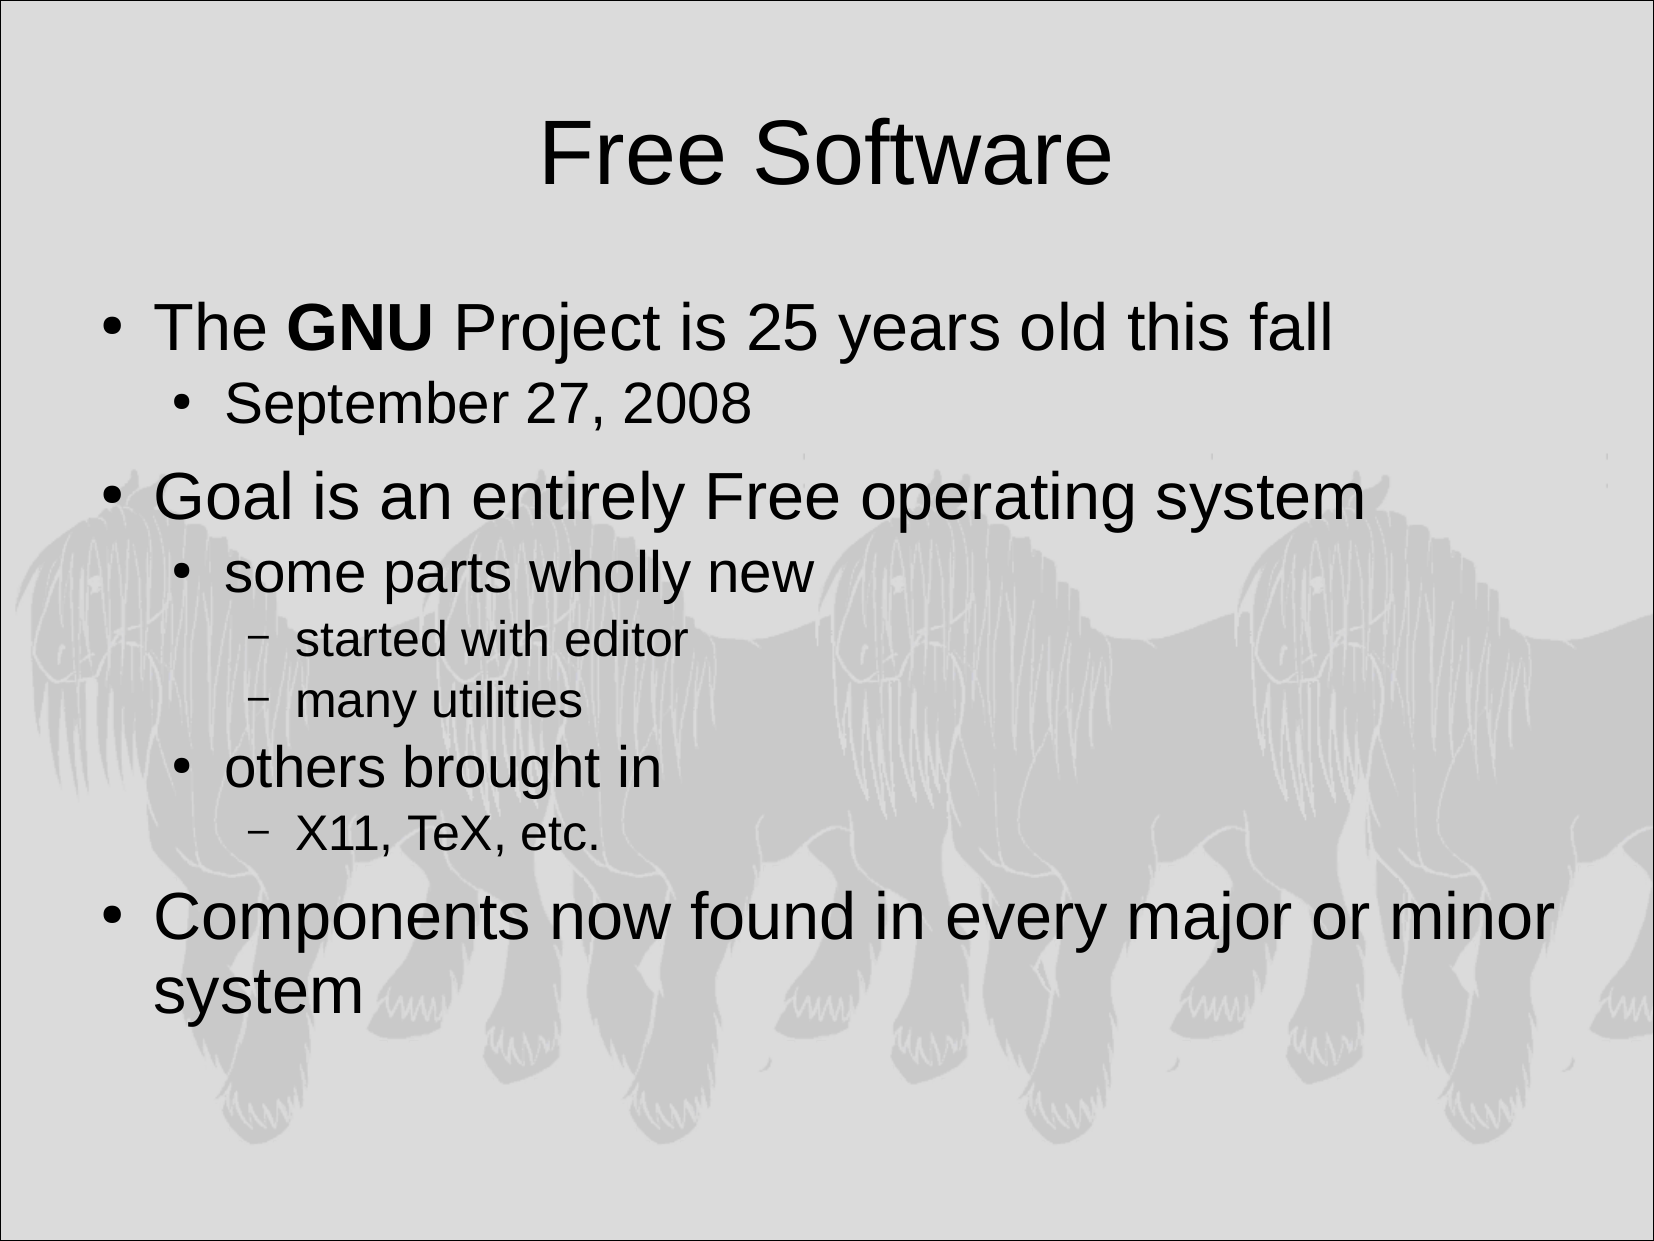

# Free Software
The GNU Project is 25 years old this fall
September 27, 2008
Goal is an entirely Free operating system
some parts wholly new
started with editor
many utilities
others brought in
X11, TeX, etc.
Components now found in every major or minor system